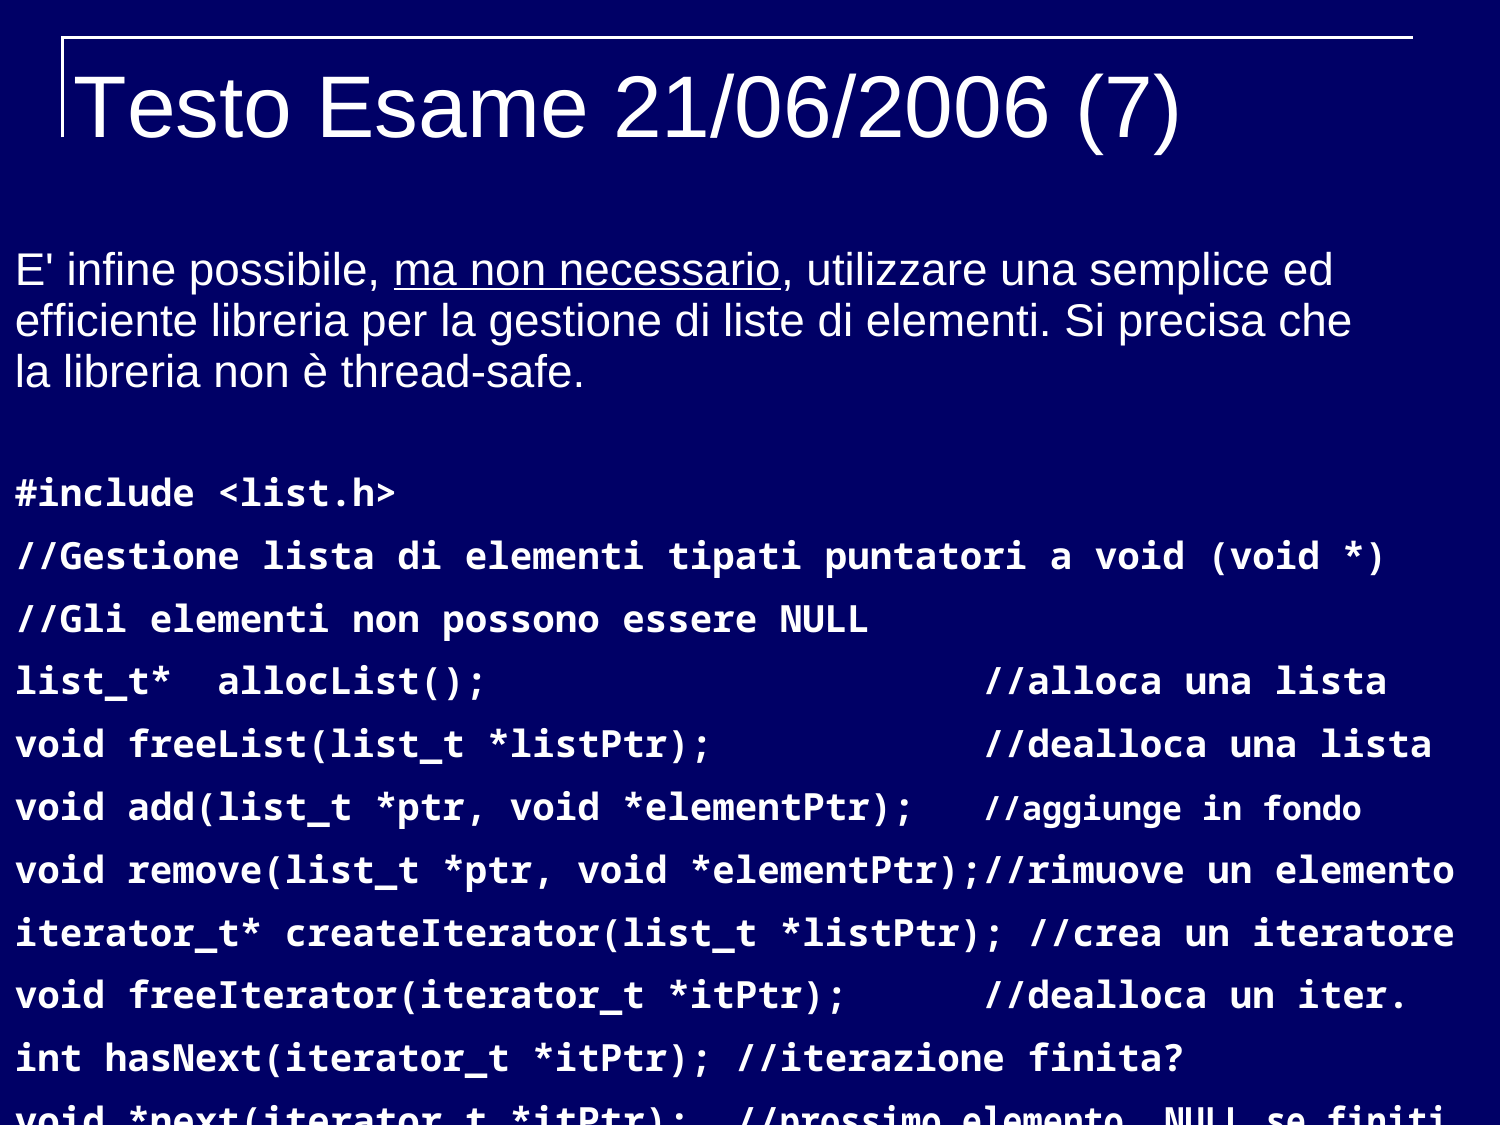

# Testo Esame 21/06/2006 (7)
E' infine possibile, ma non necessario, utilizzare una semplice ed efficiente libreria per la gestione di liste di elementi. Si precisa che
la libreria non è thread-safe.
#include <list.h>
//Gestione lista di elementi tipati puntatori a void (void *)
//Gli elementi non possono essere NULL
list_t* allocList(); //alloca una lista
void freeList(list_t *listPtr); //dealloca una lista
void add(list_t *ptr, void *elementPtr); //aggiunge in fondo
void remove(list_t *ptr, void *elementPtr);//rimuove un elemento
iterator_t* createIterator(list_t *listPtr); //crea un iteratore
void freeIterator(iterator_t *itPtr); //dealloca un iter.
int hasNext(iterator_t *itPtr); //iterazione finita?
void *next(iterator_t *itPtr); //prossimo elemento, NULL se finiti